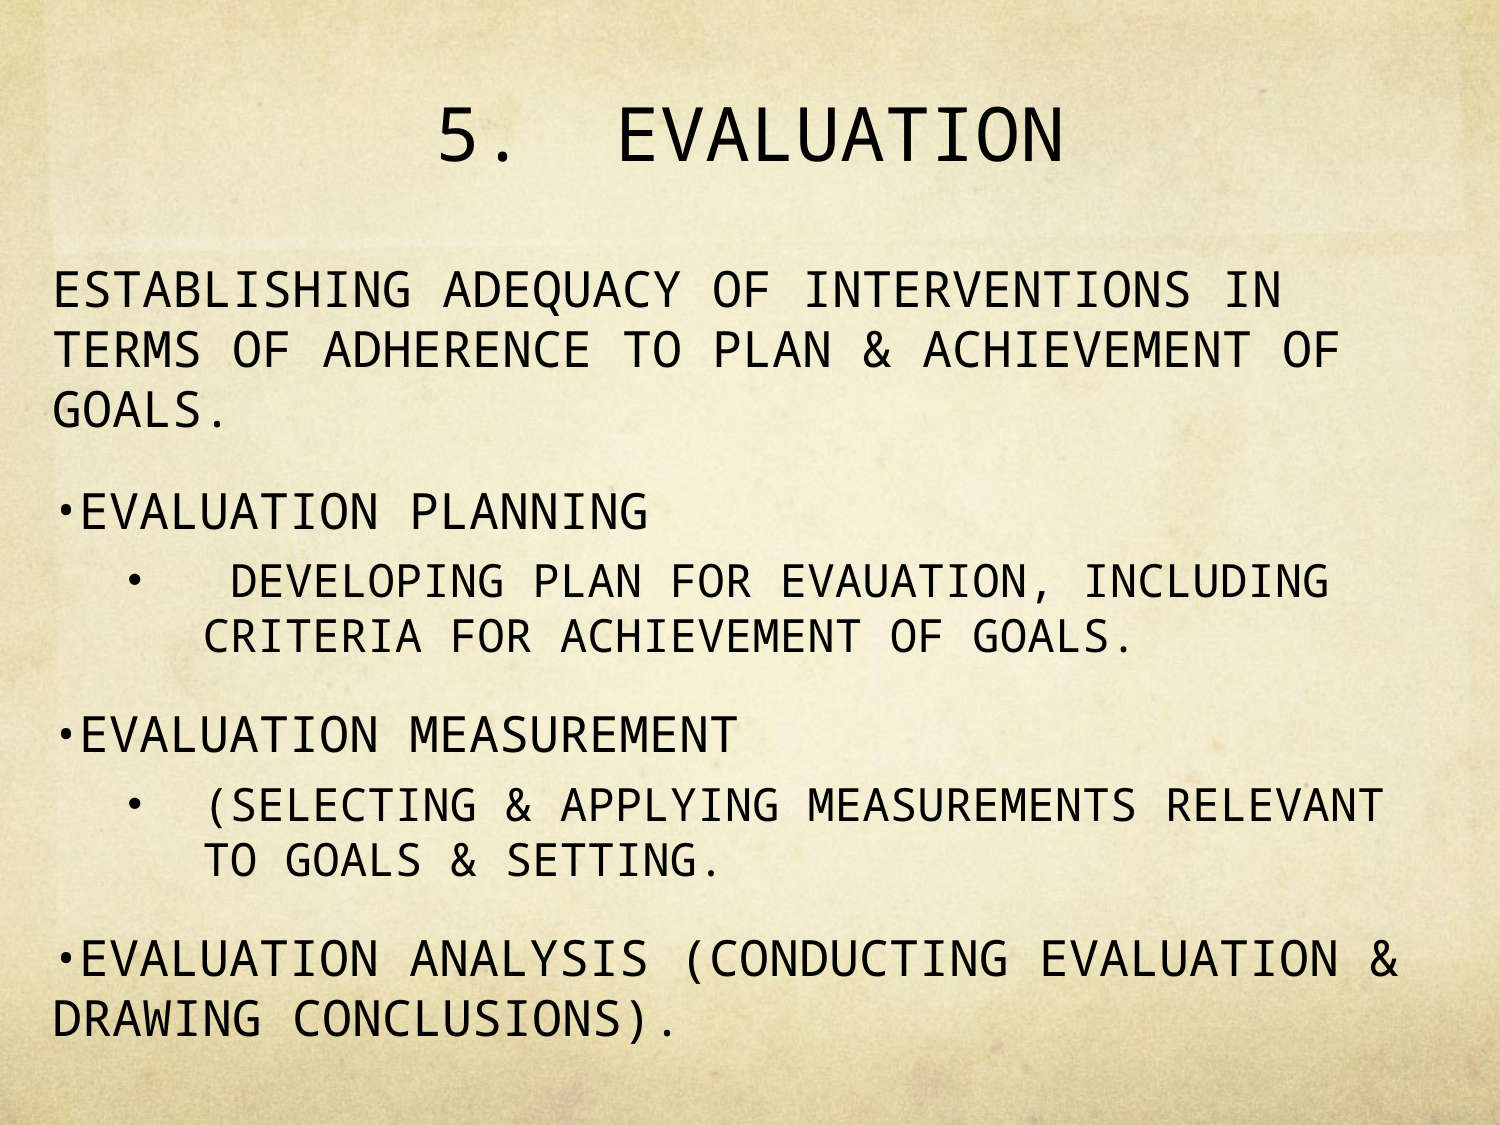

# 5. EVALUATION
ESTABLISHING ADEQUACY OF INTERVENTIONS IN TERMS OF ADHERENCE TO PLAN & ACHIEVEMENT OF GOALS.
EVALUATION PLANNING
 DEVELOPING PLAN FOR EVAUATION, INCLUDING CRITERIA FOR ACHIEVEMENT OF GOALS.
EVALUATION MEASUREMENT
(SELECTING & APPLYING MEASUREMENTS RELEVANT TO GOALS & SETTING.
EVALUATION ANALYSIS (CONDUCTING EVALUATION & DRAWING CONCLUSIONS).